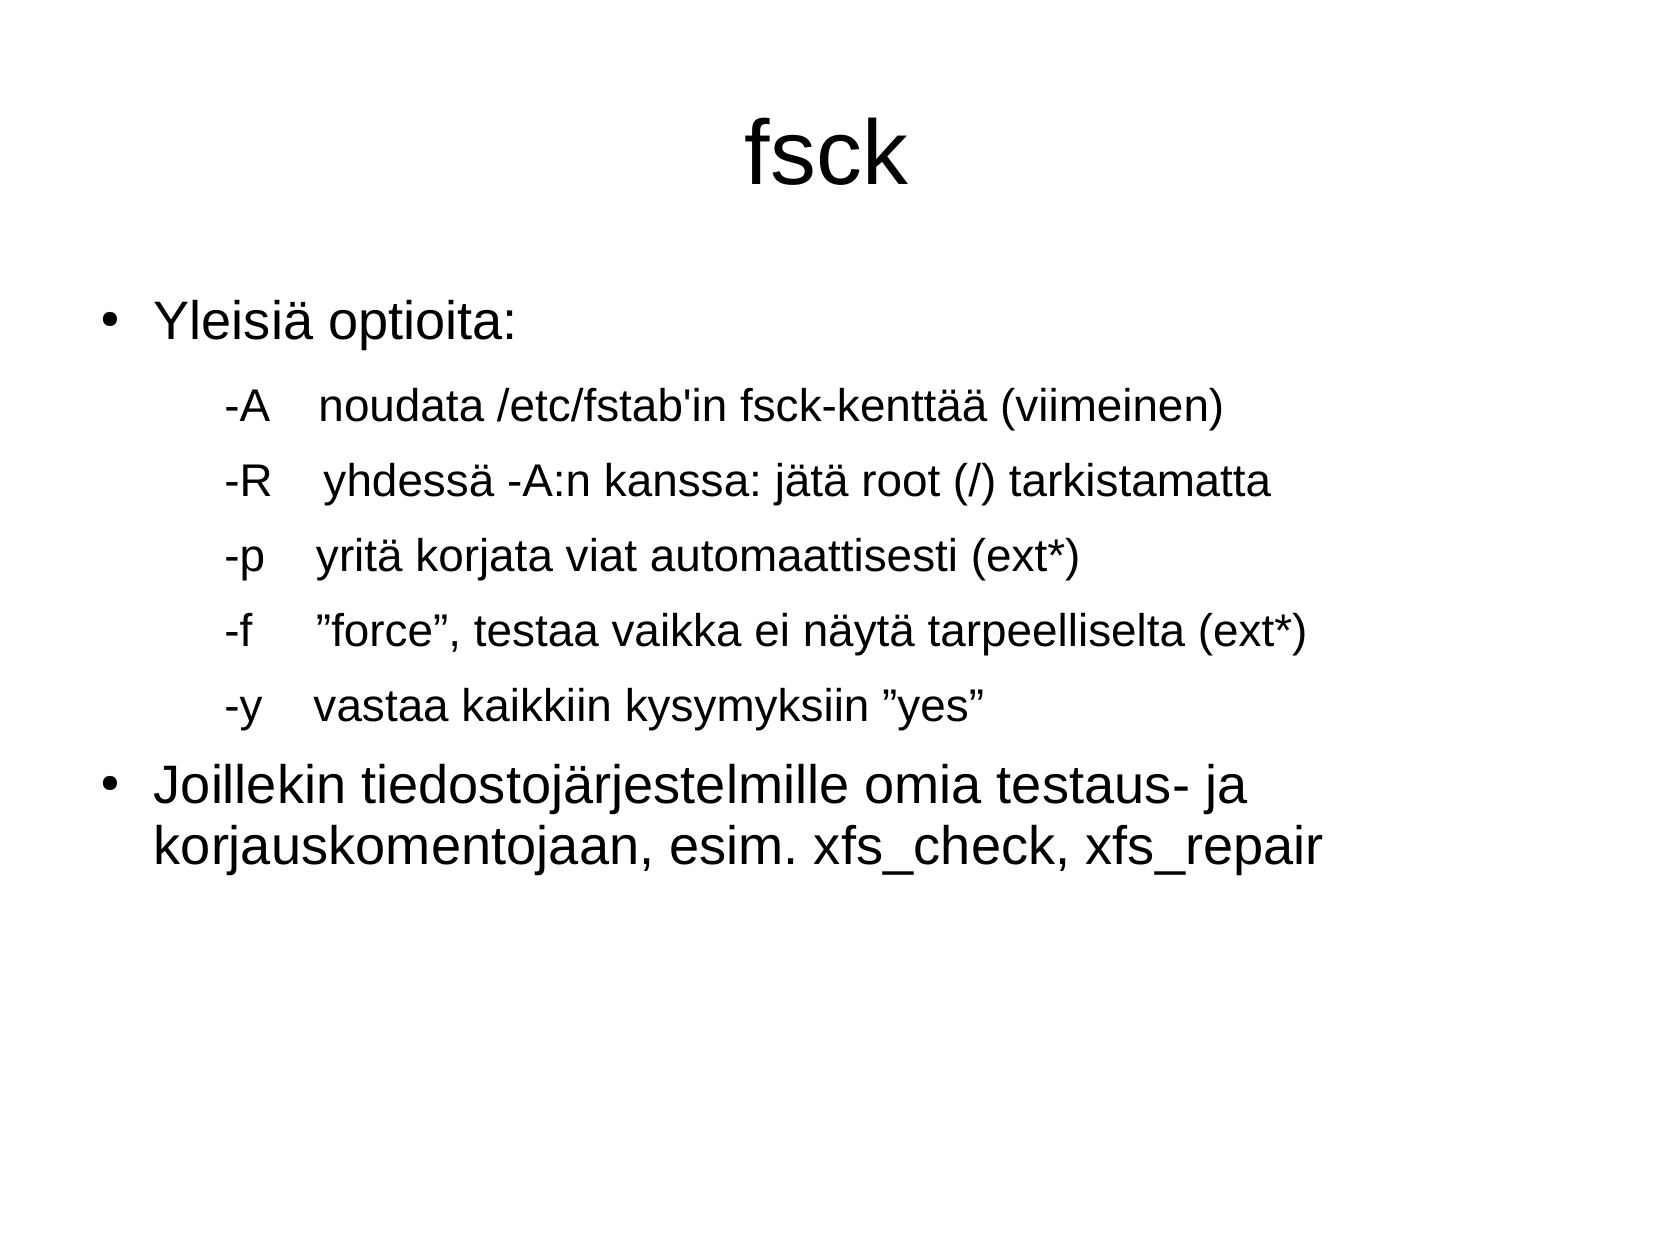

# fsck
Yleisiä optioita:
-A noudata /etc/fstab'in fsck-kenttää (viimeinen)
-R yhdessä -A:n kanssa: jätä root (/) tarkistamatta
-p yritä korjata viat automaattisesti (ext*)
-f ”force”, testaa vaikka ei näytä tarpeelliselta (ext*)
-y vastaa kaikkiin kysymyksiin ”yes”
Joillekin tiedostojärjestelmille omia testaus- ja korjauskomentojaan, esim. xfs_check, xfs_repair